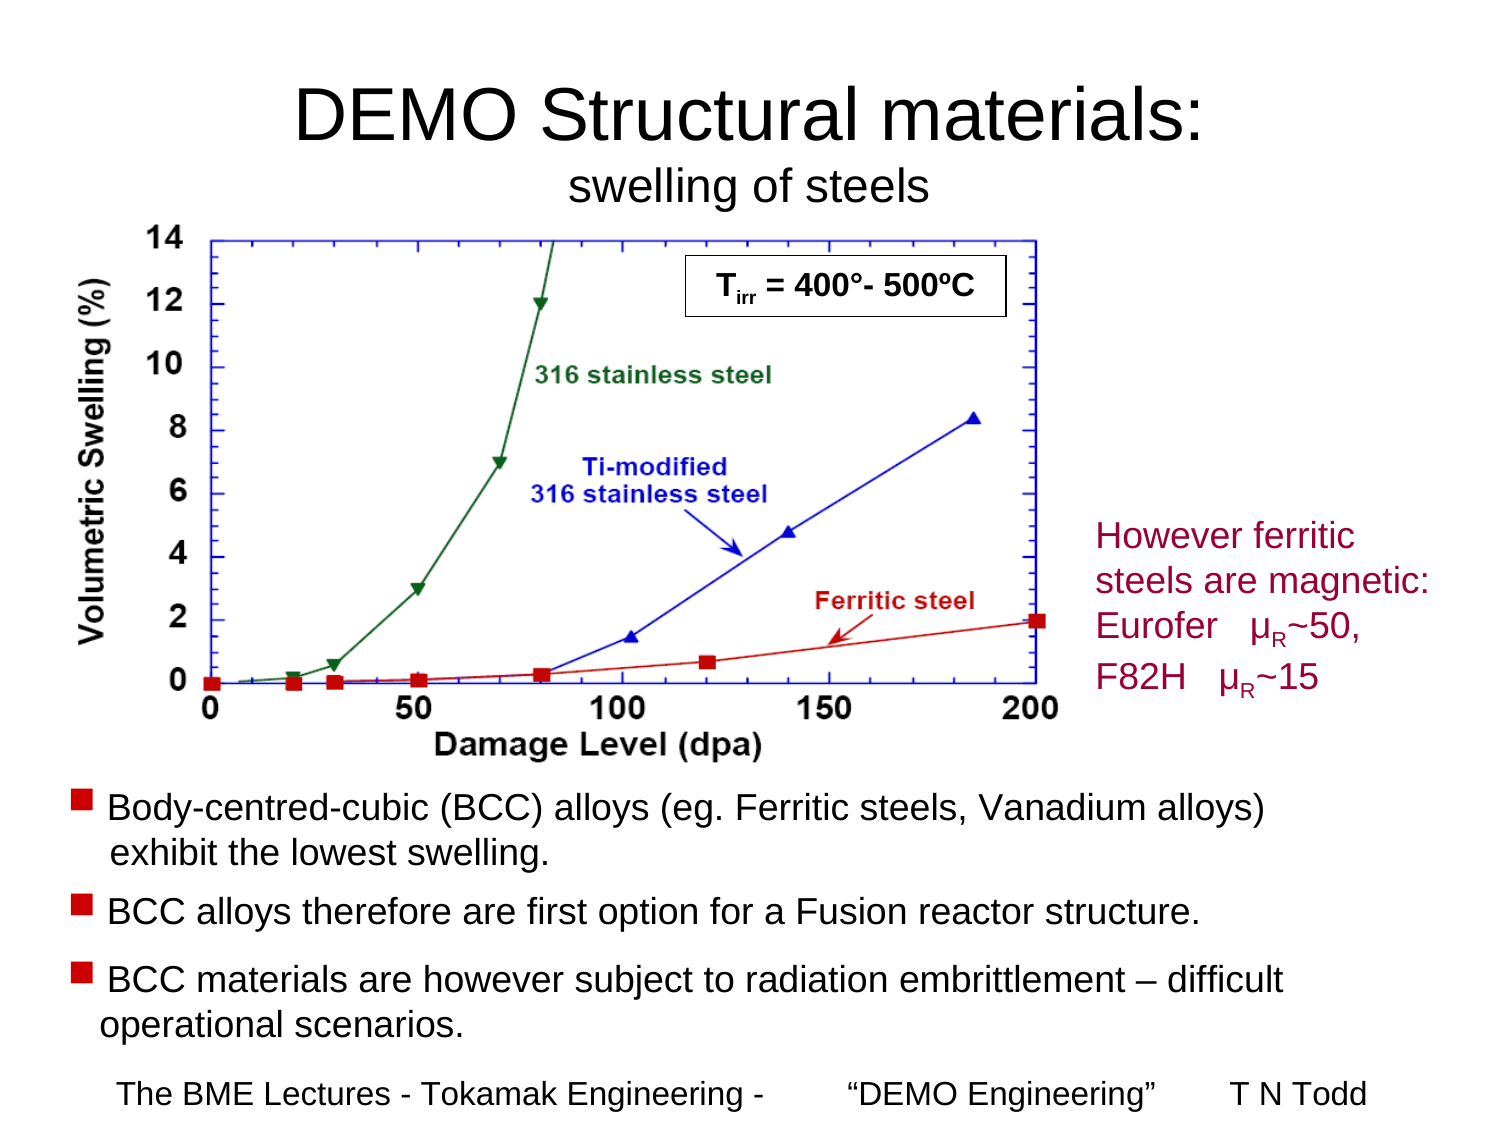

DEMO Structural materials:
swelling of steels
Tirr = 400°- 500ºC
However ferritic steels are magnetic: Eurofer μR~50,
F82H μR~15
 Body-centred-cubic (BCC) alloys (eg. Ferritic steels, Vanadium alloys)
 exhibit the lowest swelling.
 BCC alloys therefore are first option for a Fusion reactor structure.
 BCC materials are however subject to radiation embrittlement – difficult
 operational scenarios.